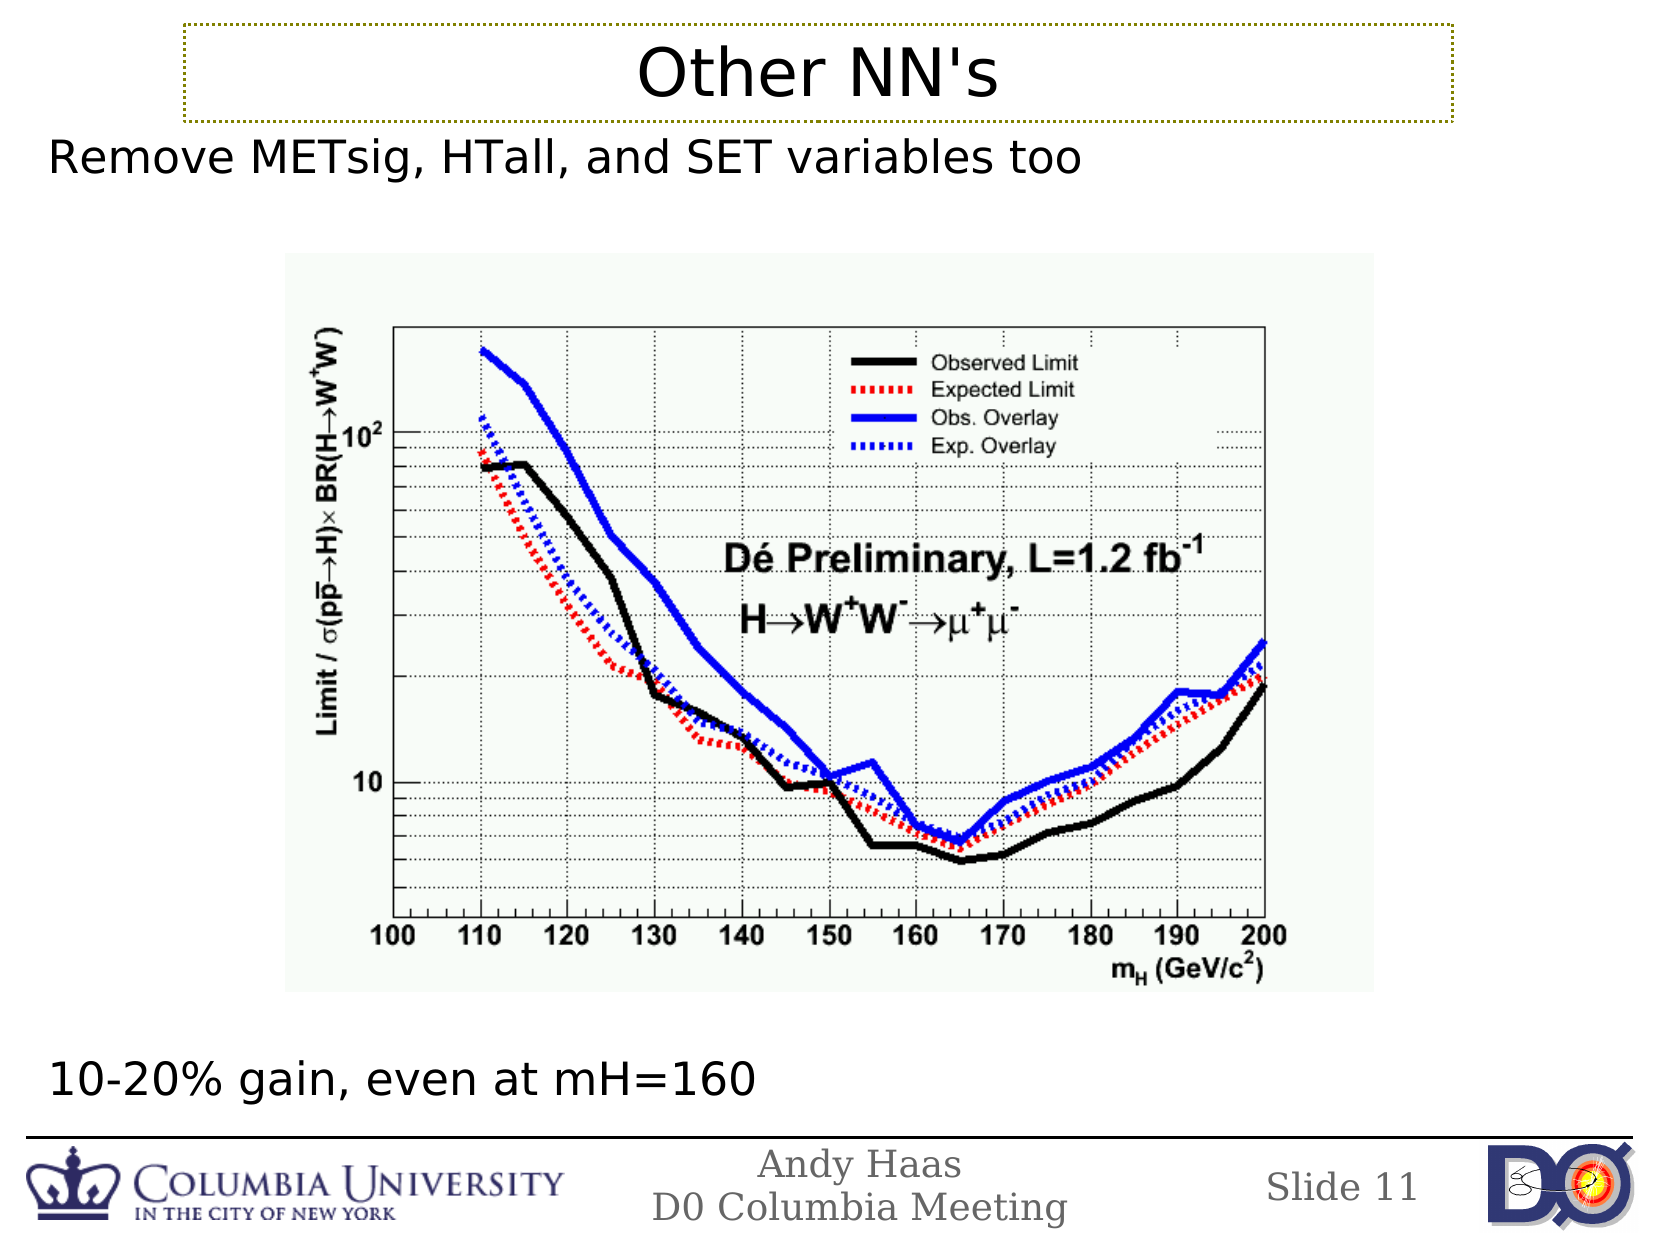

# Other NN's
Remove METsig, HTall, and SET variables too
10-20% gain, even at mH=160